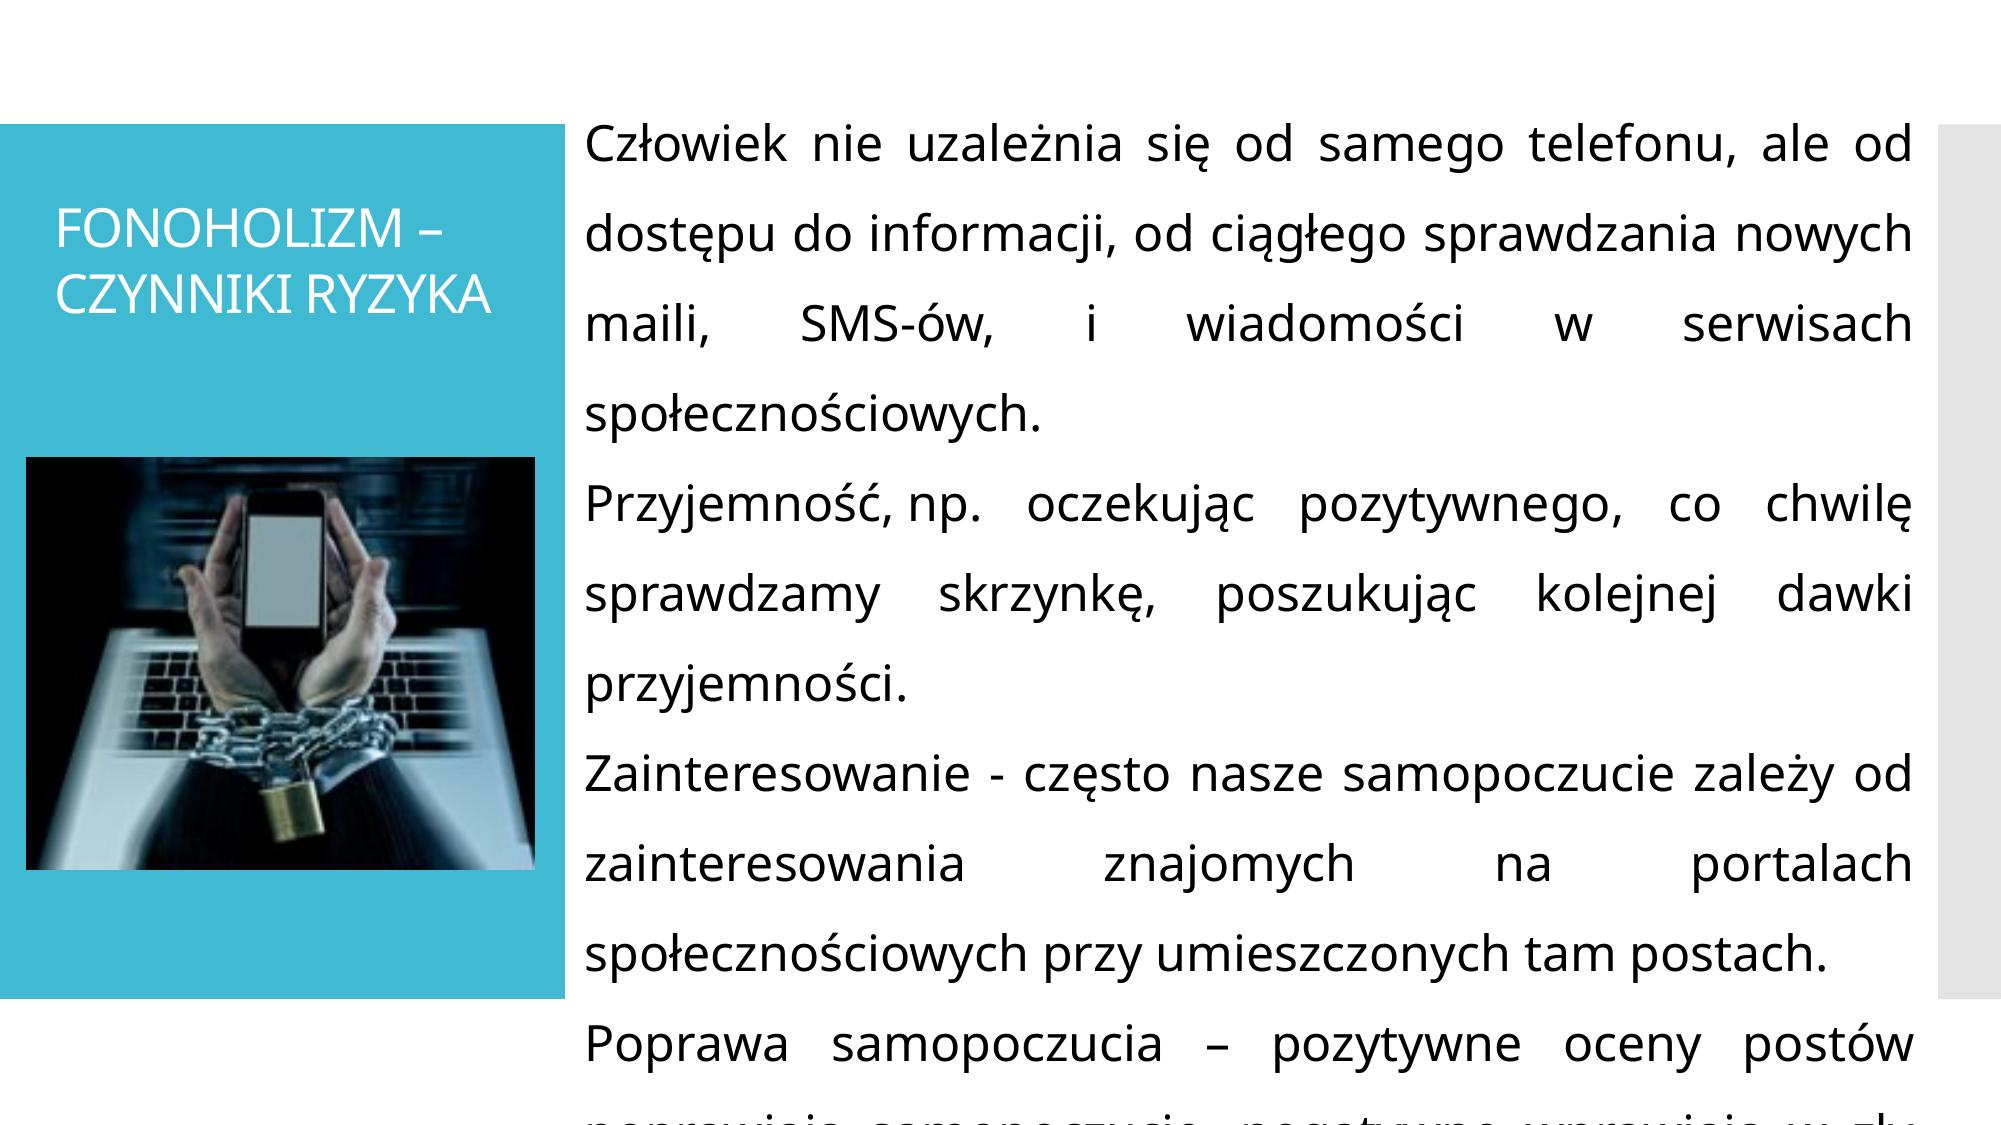

Człowiek nie uzależnia się od samego telefonu, ale od dostępu do informacji, od ciągłego sprawdzania nowych maili, SMS-ów, i wiadomości w serwisach społecznościowych.
Przyjemność, np. oczekując pozytywnego, co chwilę sprawdzamy skrzynkę, poszukując kolejnej dawki przyjemności.
Zainteresowanie - często nasze samopoczucie zależy od zainteresowania znajomych na portalach społecznościowych przy umieszczonych tam postach.
Poprawa samopoczucia – pozytywne oceny postów poprawiają samopoczucie, negatywne wprawiają w zły nastrój.
# FONOHOLIZM – CZYNNIKI RYZYKA